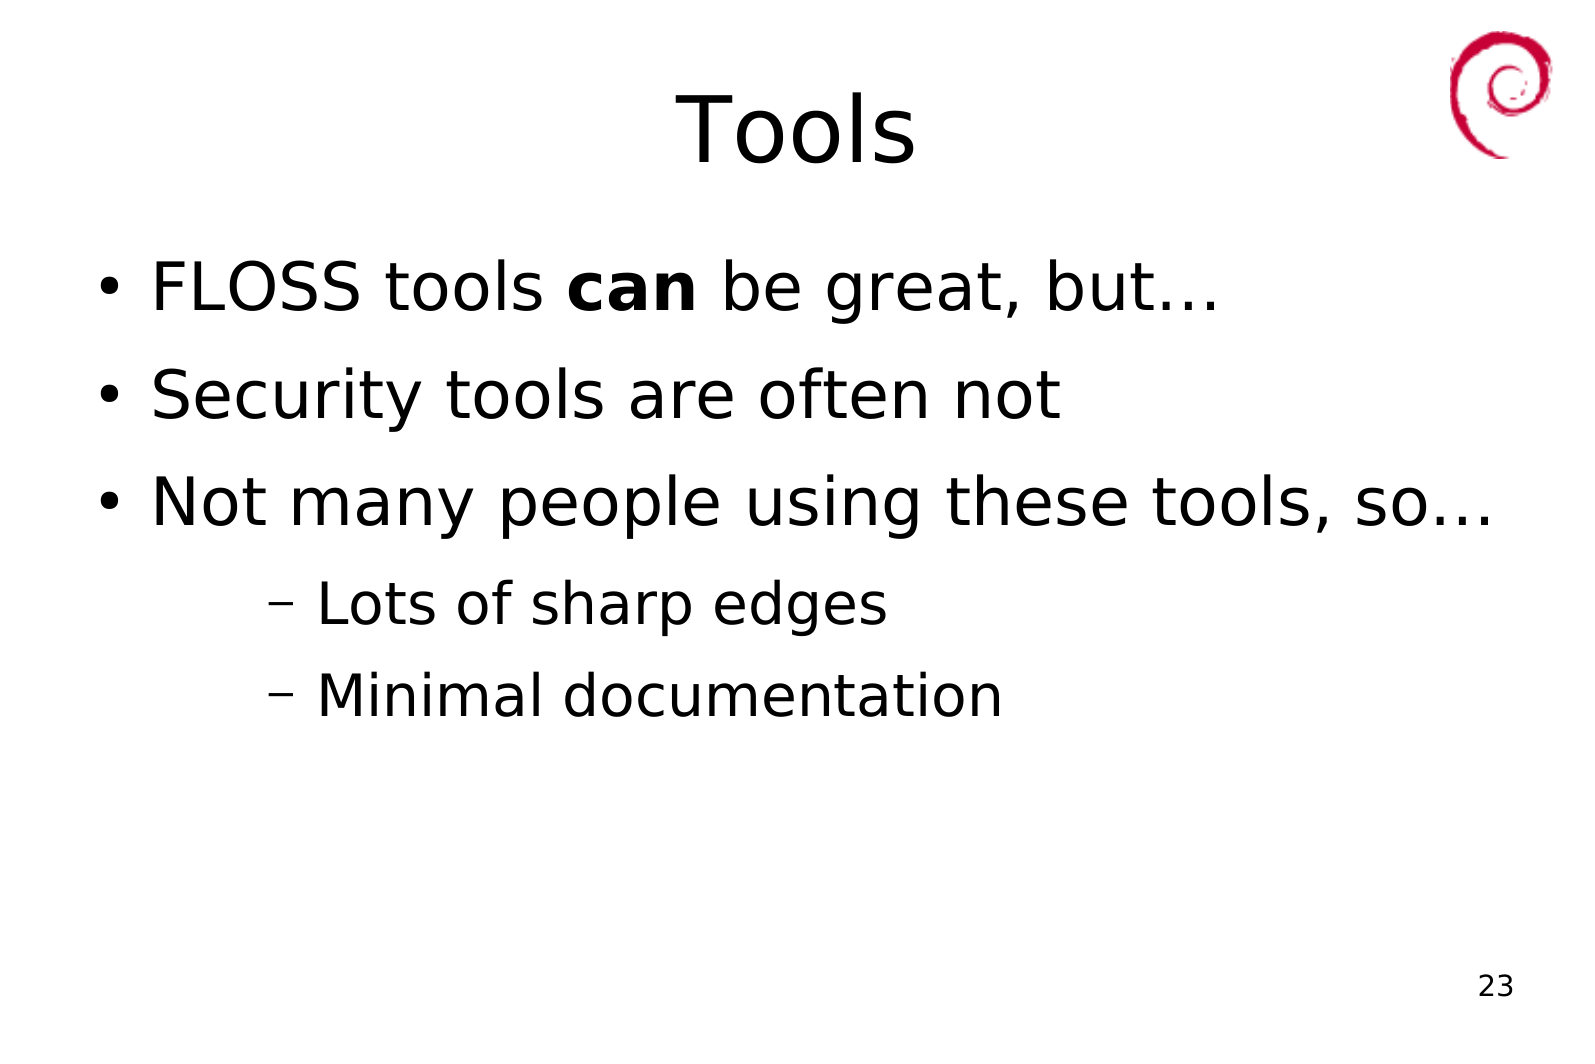

# Tools
FLOSS tools can be great, but…
Security tools are often not
Not many people using these tools, so…
Lots of sharp edges
Minimal documentation
23